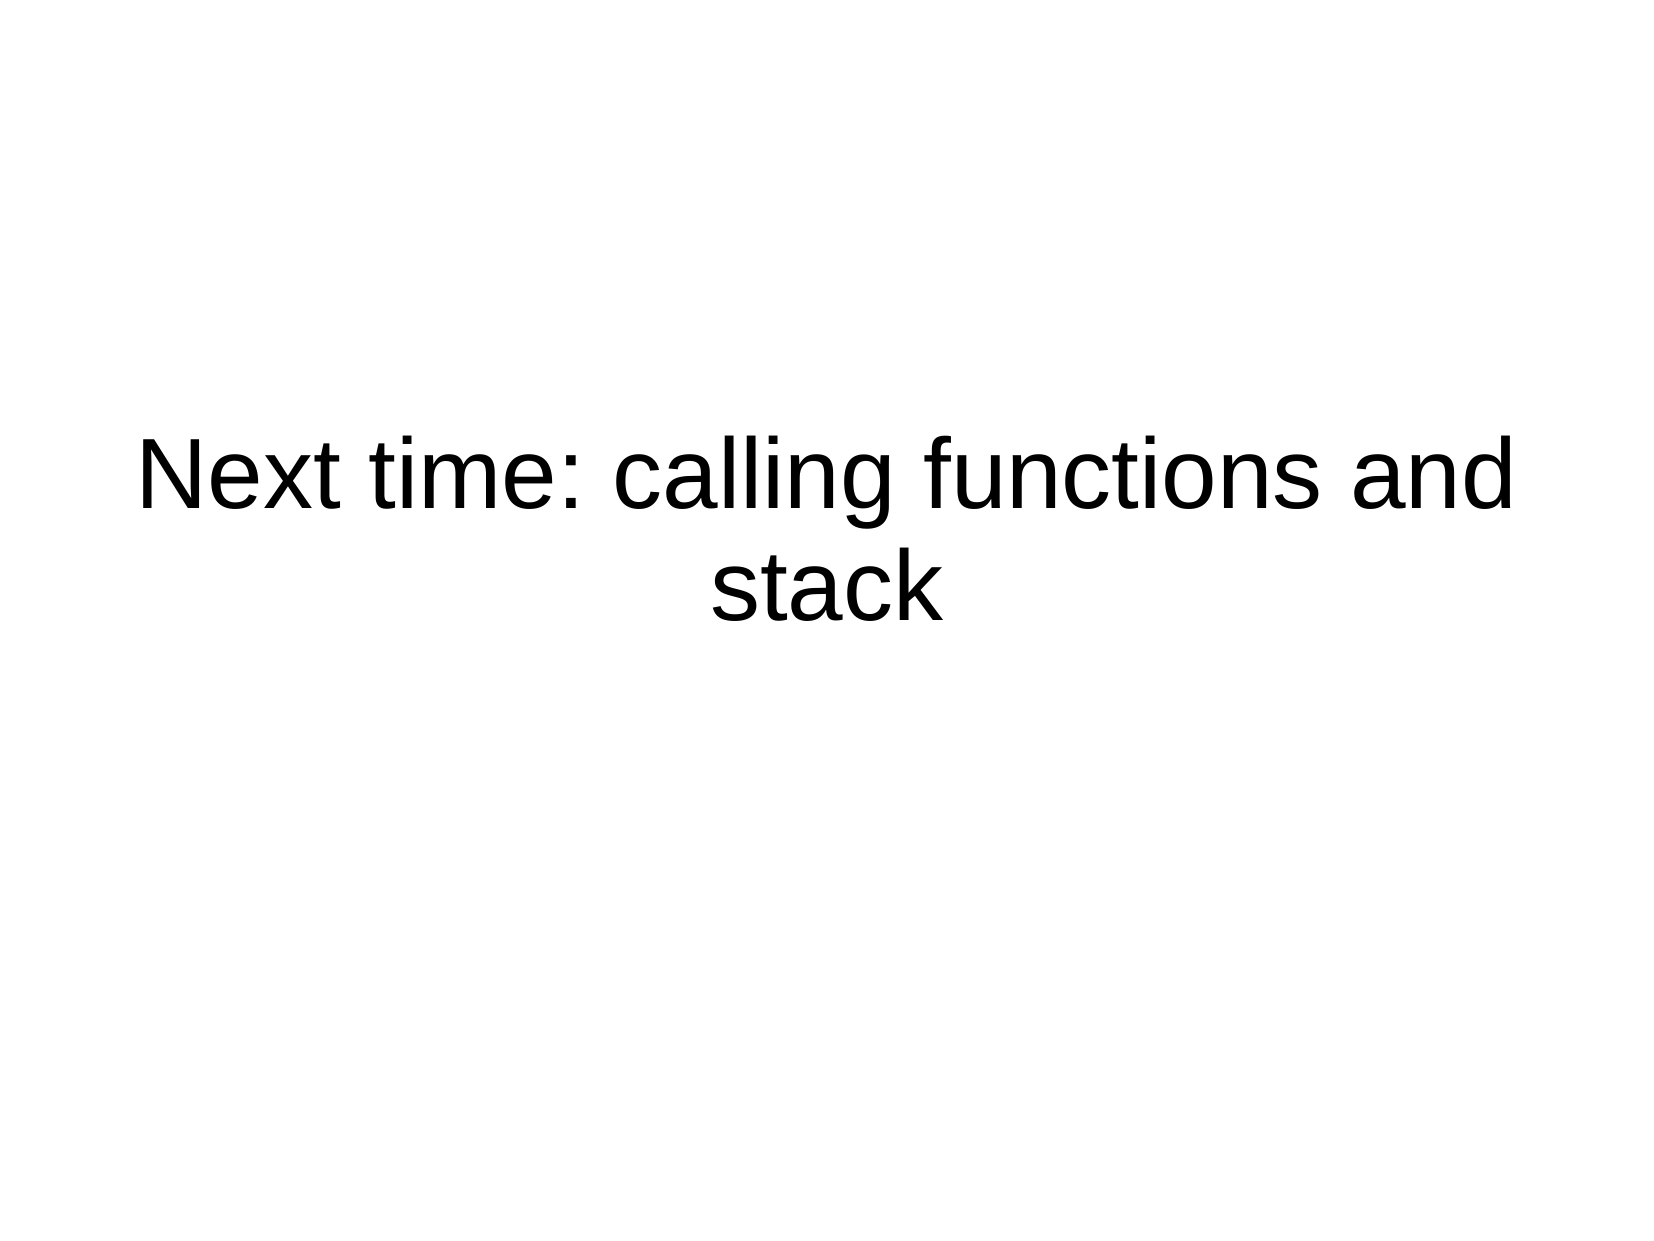

# Next time: calling functions and stack